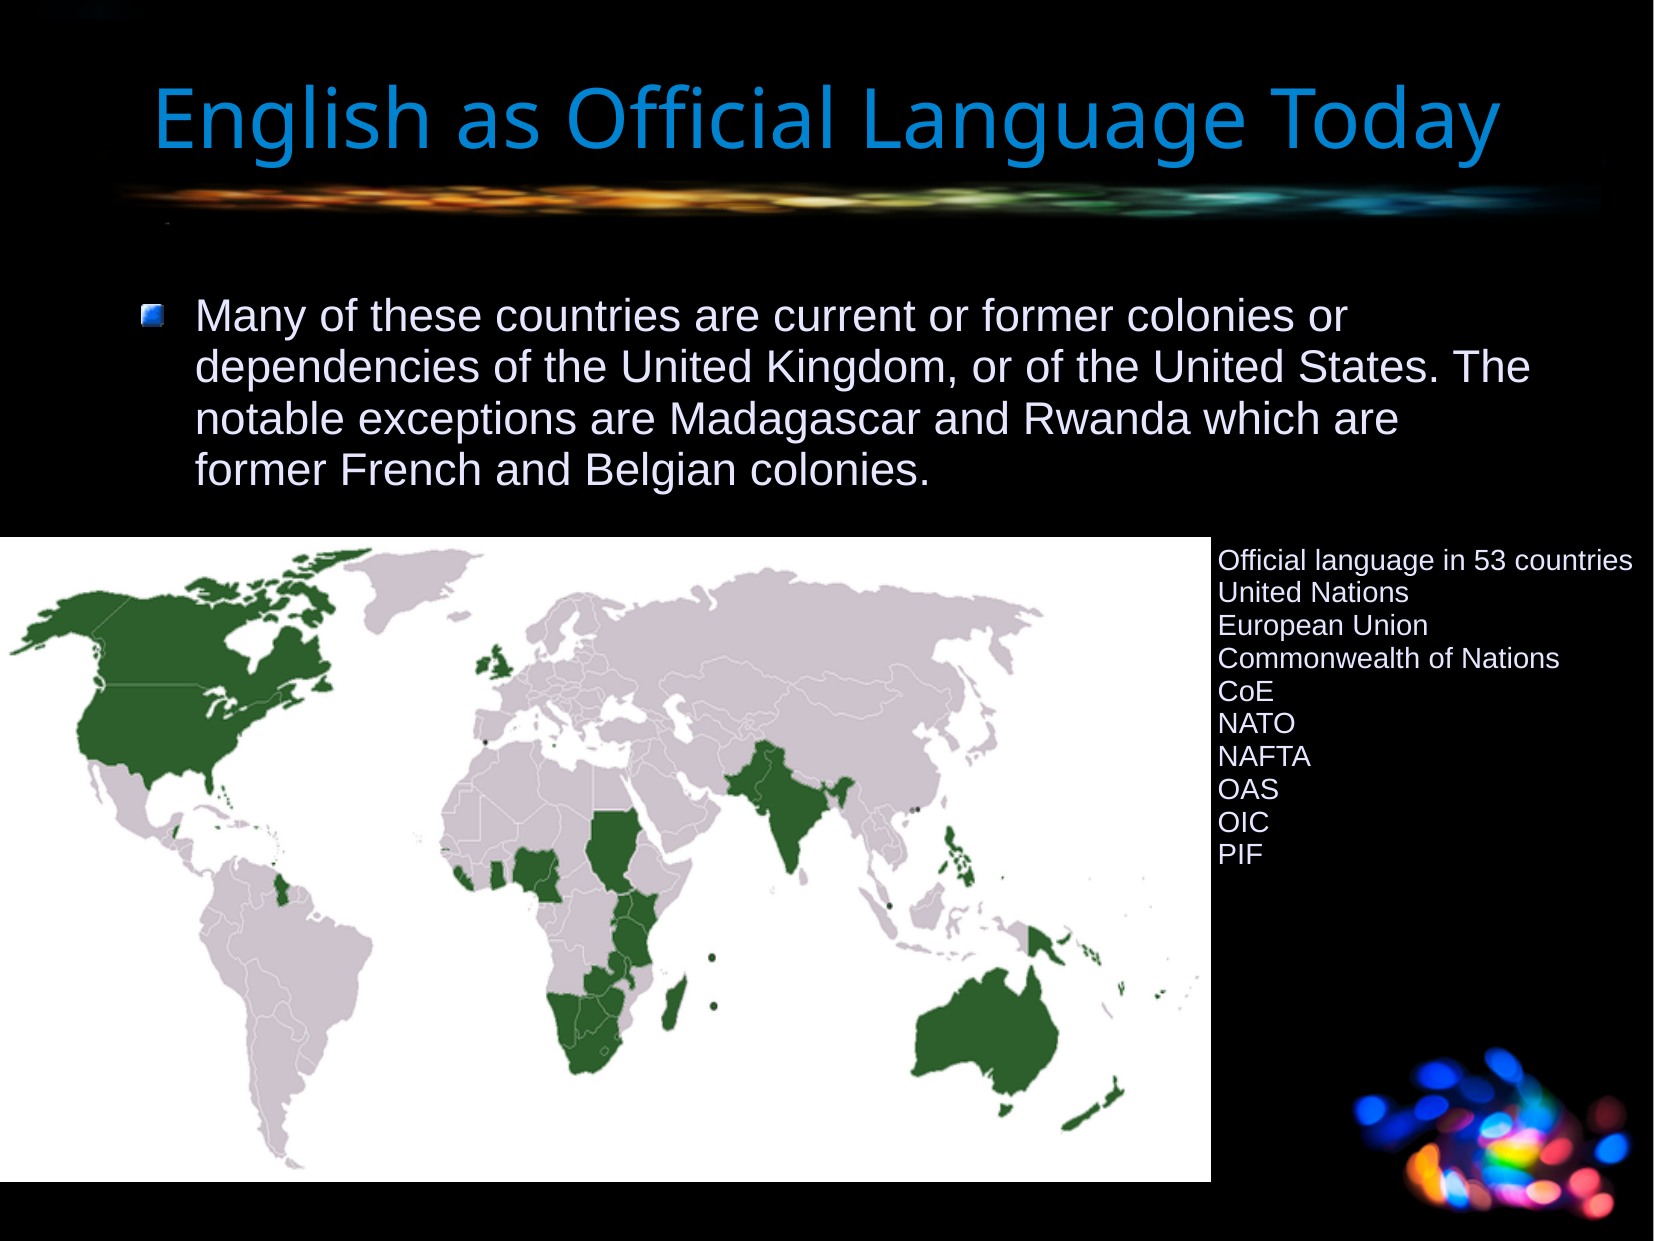

# English as Official Language Today
Many of these countries are current or former colonies or dependencies of the United Kingdom, or of the United States. The notable exceptions are Madagascar and Rwanda which are former French and Belgian colonies.
Official language in 53 countries
United Nations
European Union
Commonwealth of Nations
CoE
NATO
NAFTA
OAS
OIC
PIF